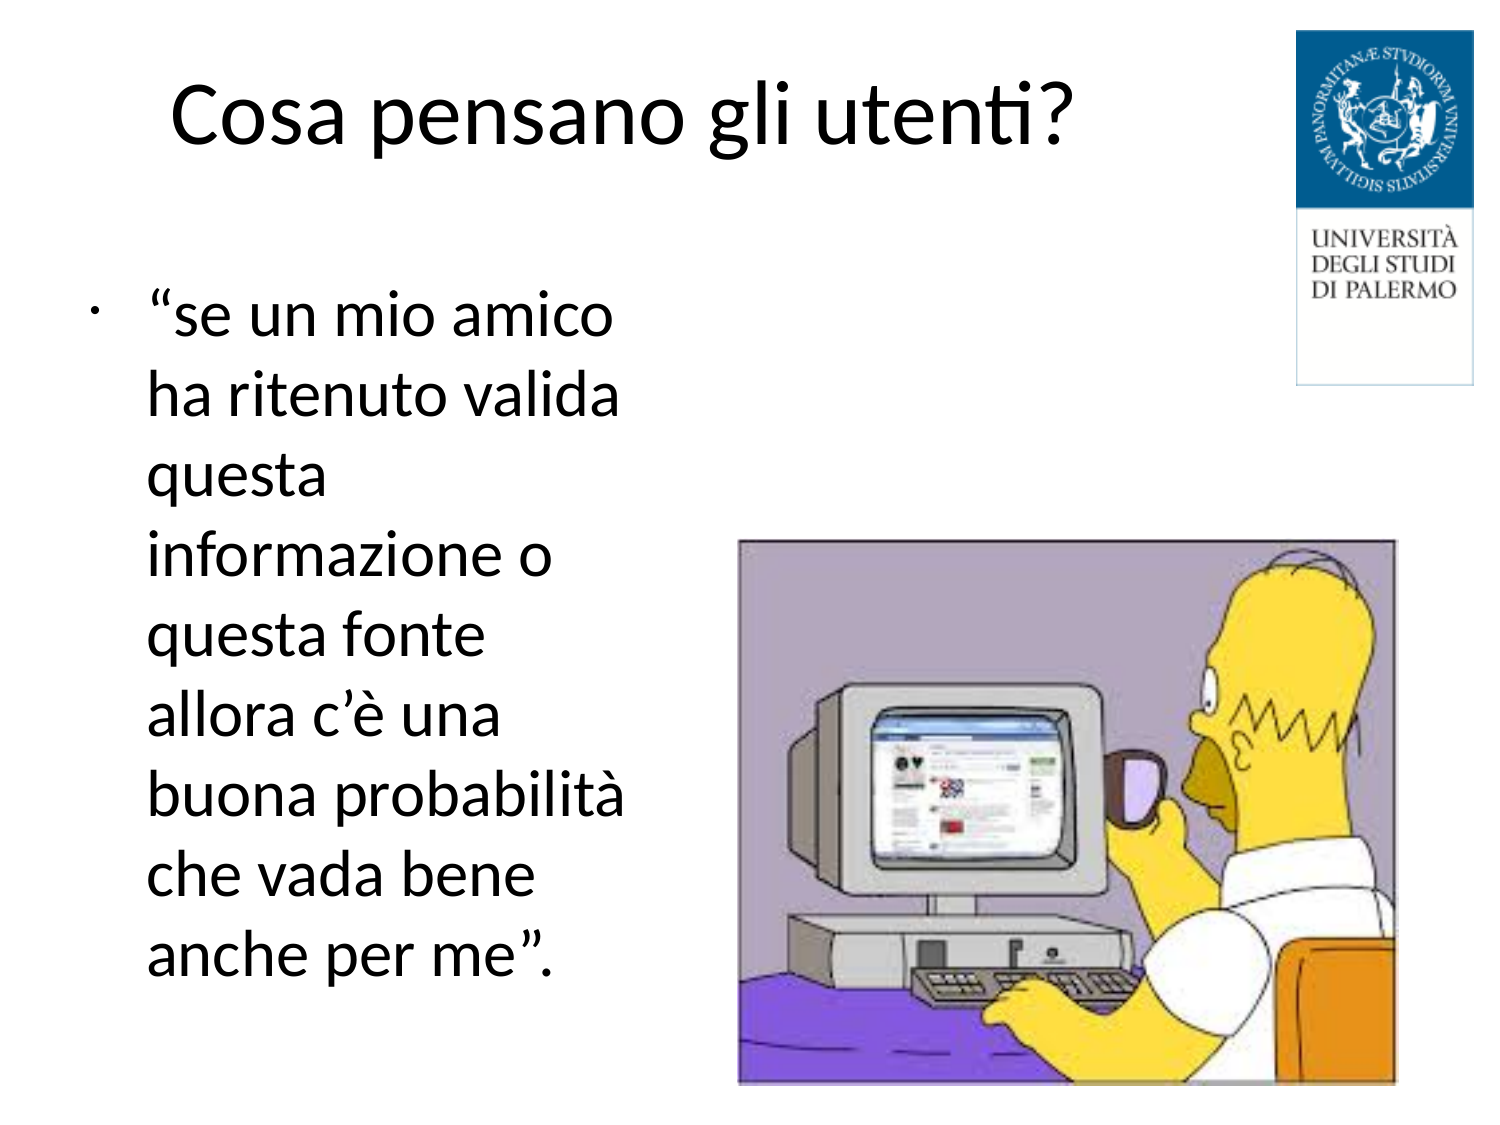

# Cosa pensano gli utenti?
“se un mio amico ha ritenuto valida questa informazione o questa fonte allora c’è una buona probabilità che vada bene anche per me”.